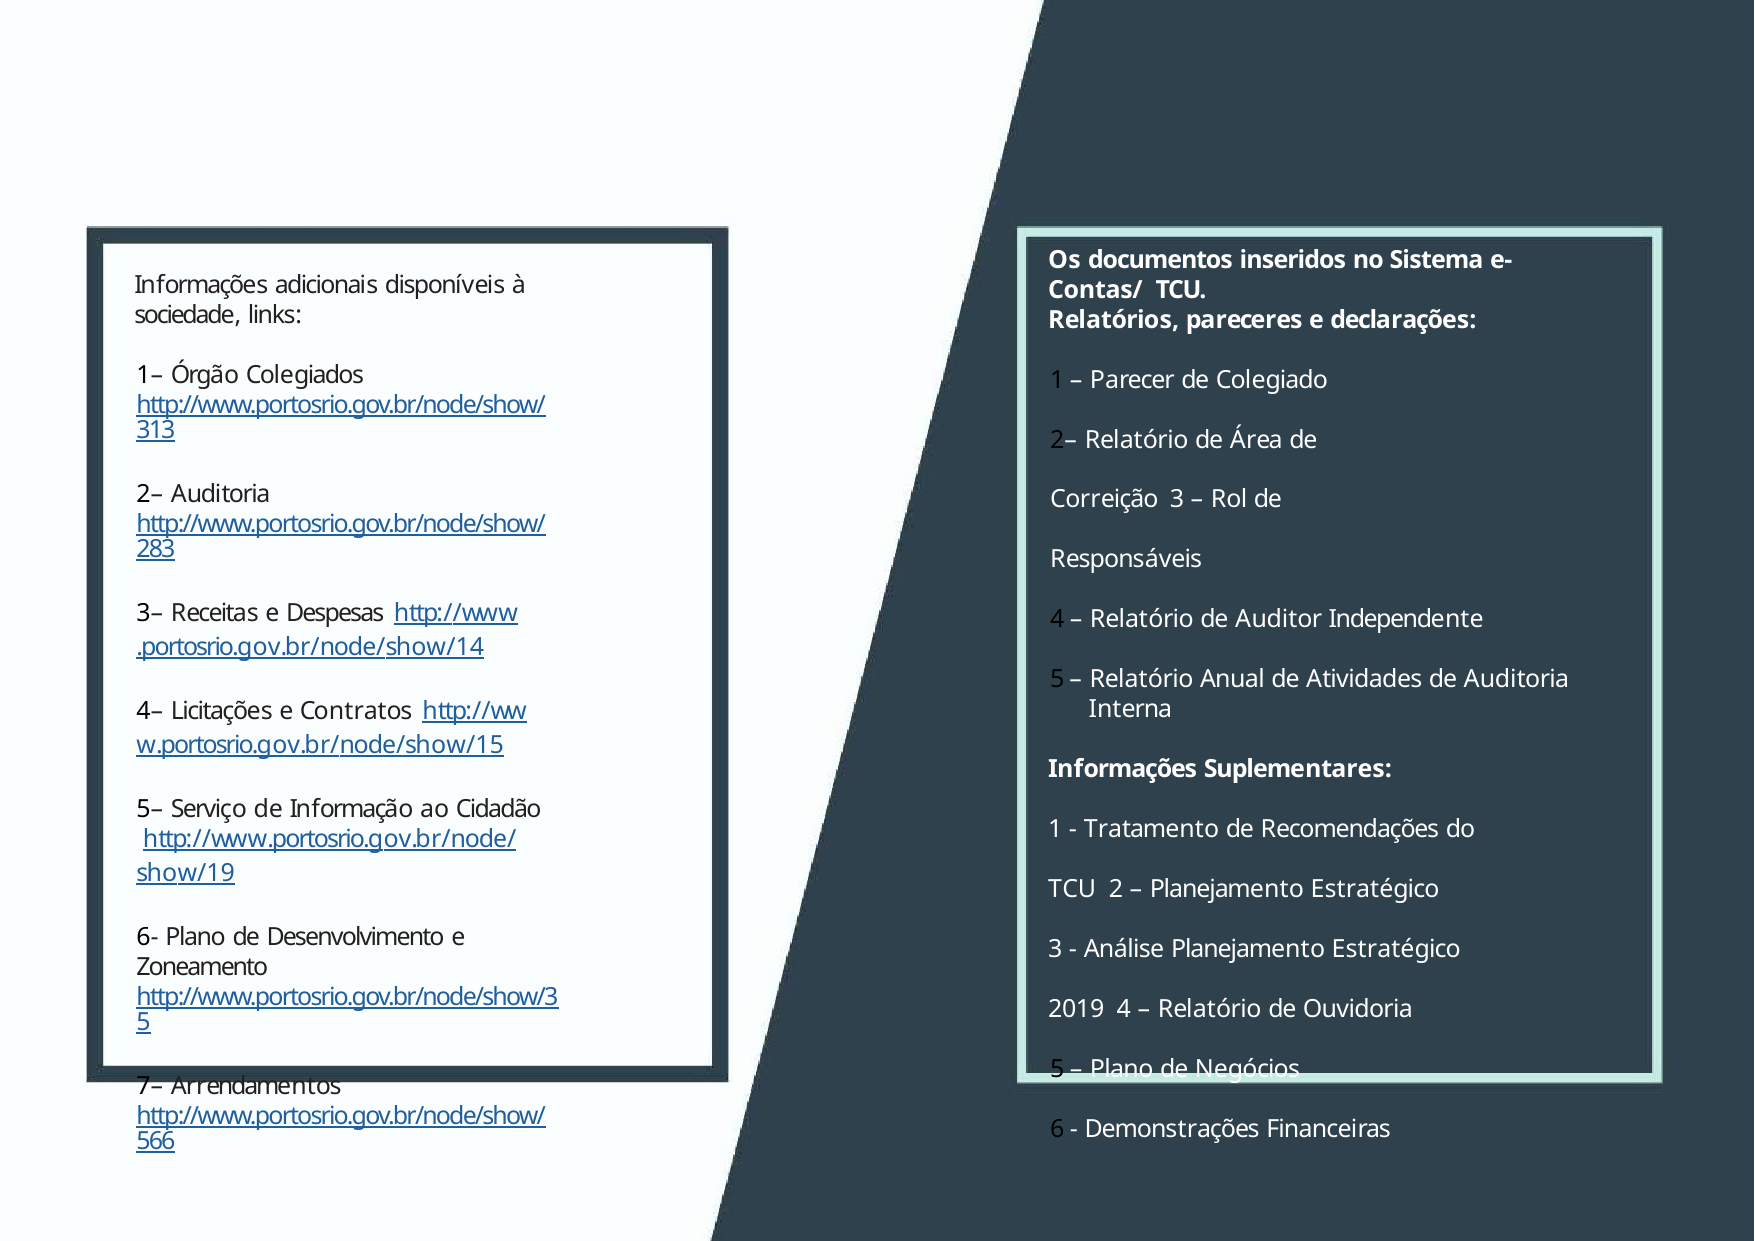

Os documentos inseridos no Sistema e-Contas/ TCU.
Relatórios, pareceres e declarações:
– Parecer de Colegiado
– Relatório de Área de Correição 3 – Rol de Responsáveis
– Relatório de Auditor Independente
– Relatório Anual de Atividades de Auditoria Interna
Informações Suplementares:
1 - Tratamento de Recomendações do TCU 2 – Planejamento Estratégico
3 - Análise Planejamento Estratégico 2019 4 – Relatório de Ouvidoria
– Plano de Negócios
- Demonstrações Financeiras
Informações adicionais disponíveis à sociedade, links:
– Órgão Colegiados http://www.portosrio.gov.br/node/show/313
– Auditoria http://www.portosrio.gov.br/node/show/283
– Receitas e Despesas http://www.portosrio.gov.br/node/show/14
– Licitações e Contratos http://www.portosrio.gov.br/node/show/15
– Serviço de Informação ao Cidadão http://www.portosrio.gov.br/node/show/19
- Plano de Desenvolvimento e Zoneamento http://www.portosrio.gov.br/node/show/35
– Arrendamentos http://www.portosrio.gov.br/node/show/566
Relatório de Gestão 2019	89